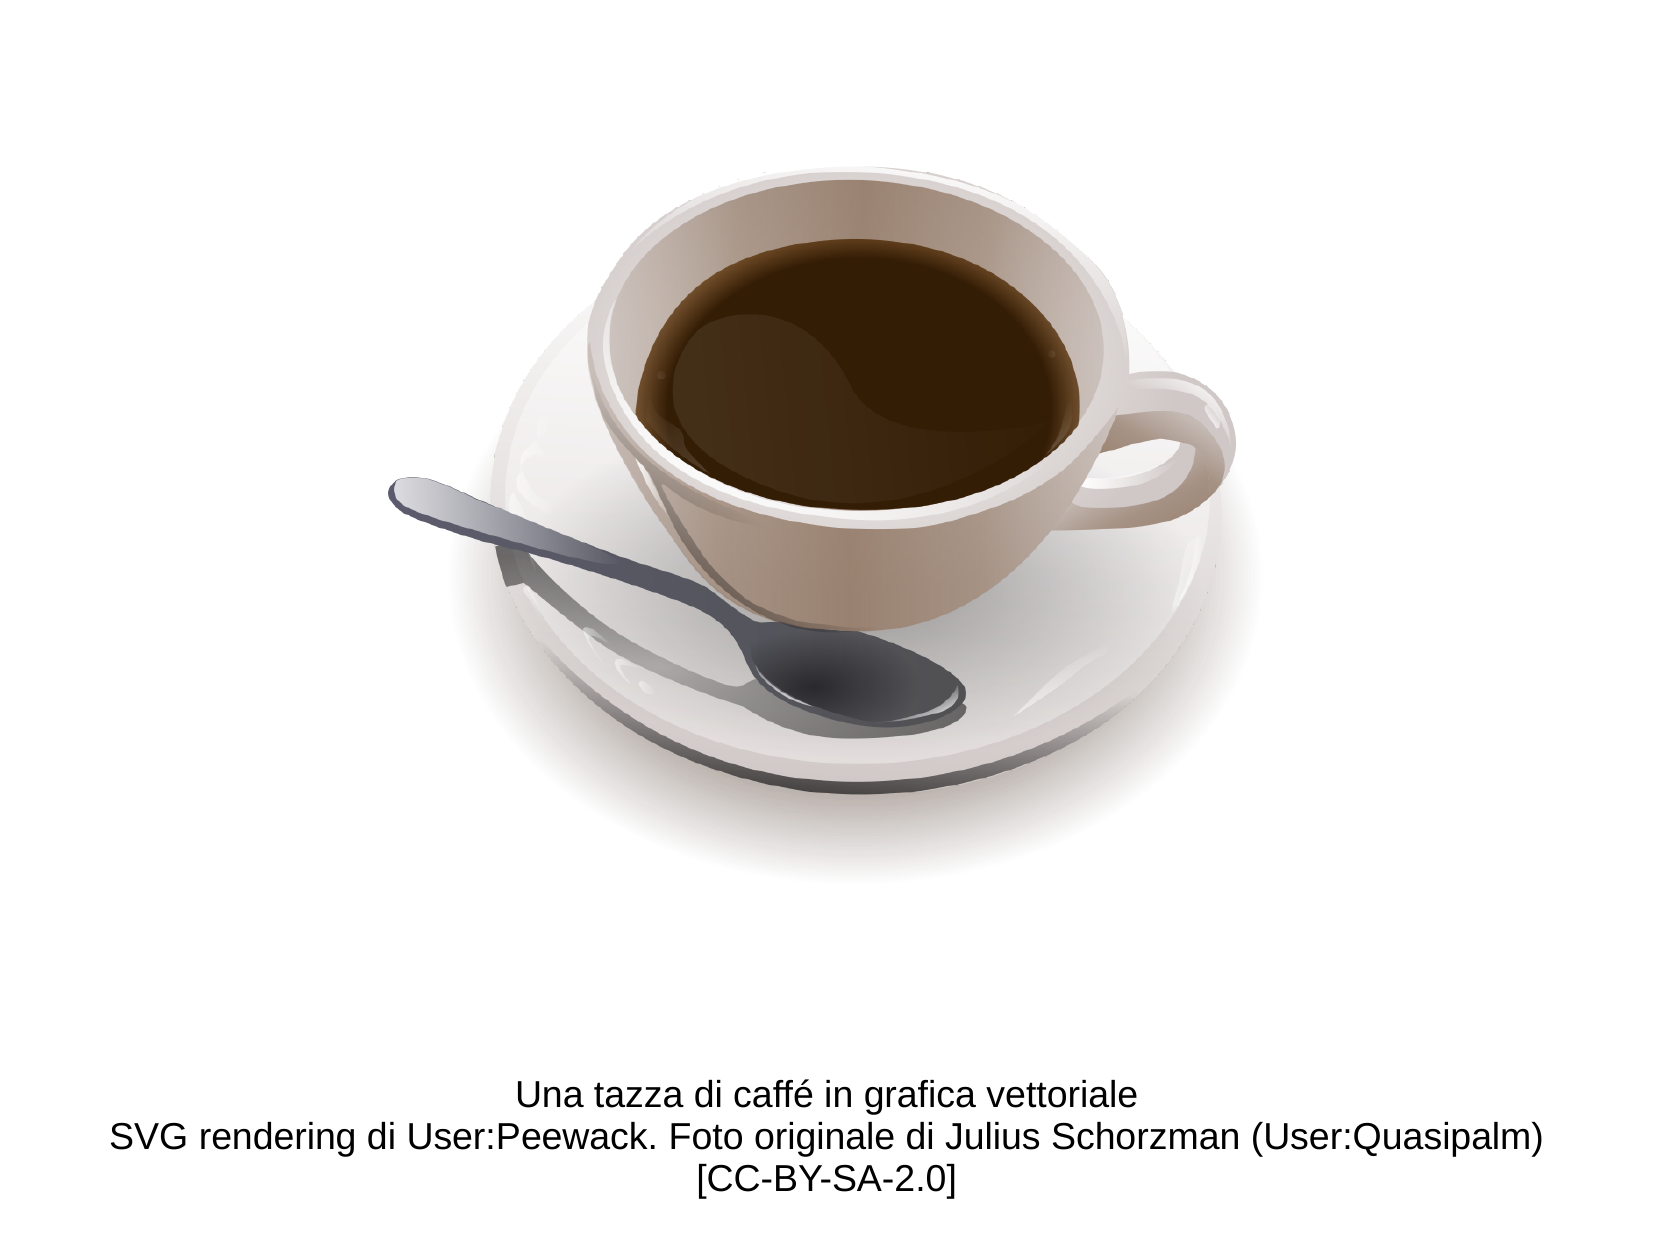

# Una tazza di caffé in grafica vettoriale SVG rendering di User:Peewack. Foto originale di Julius Schorzman (User:Quasipalm) [CC-BY-SA-2.0]